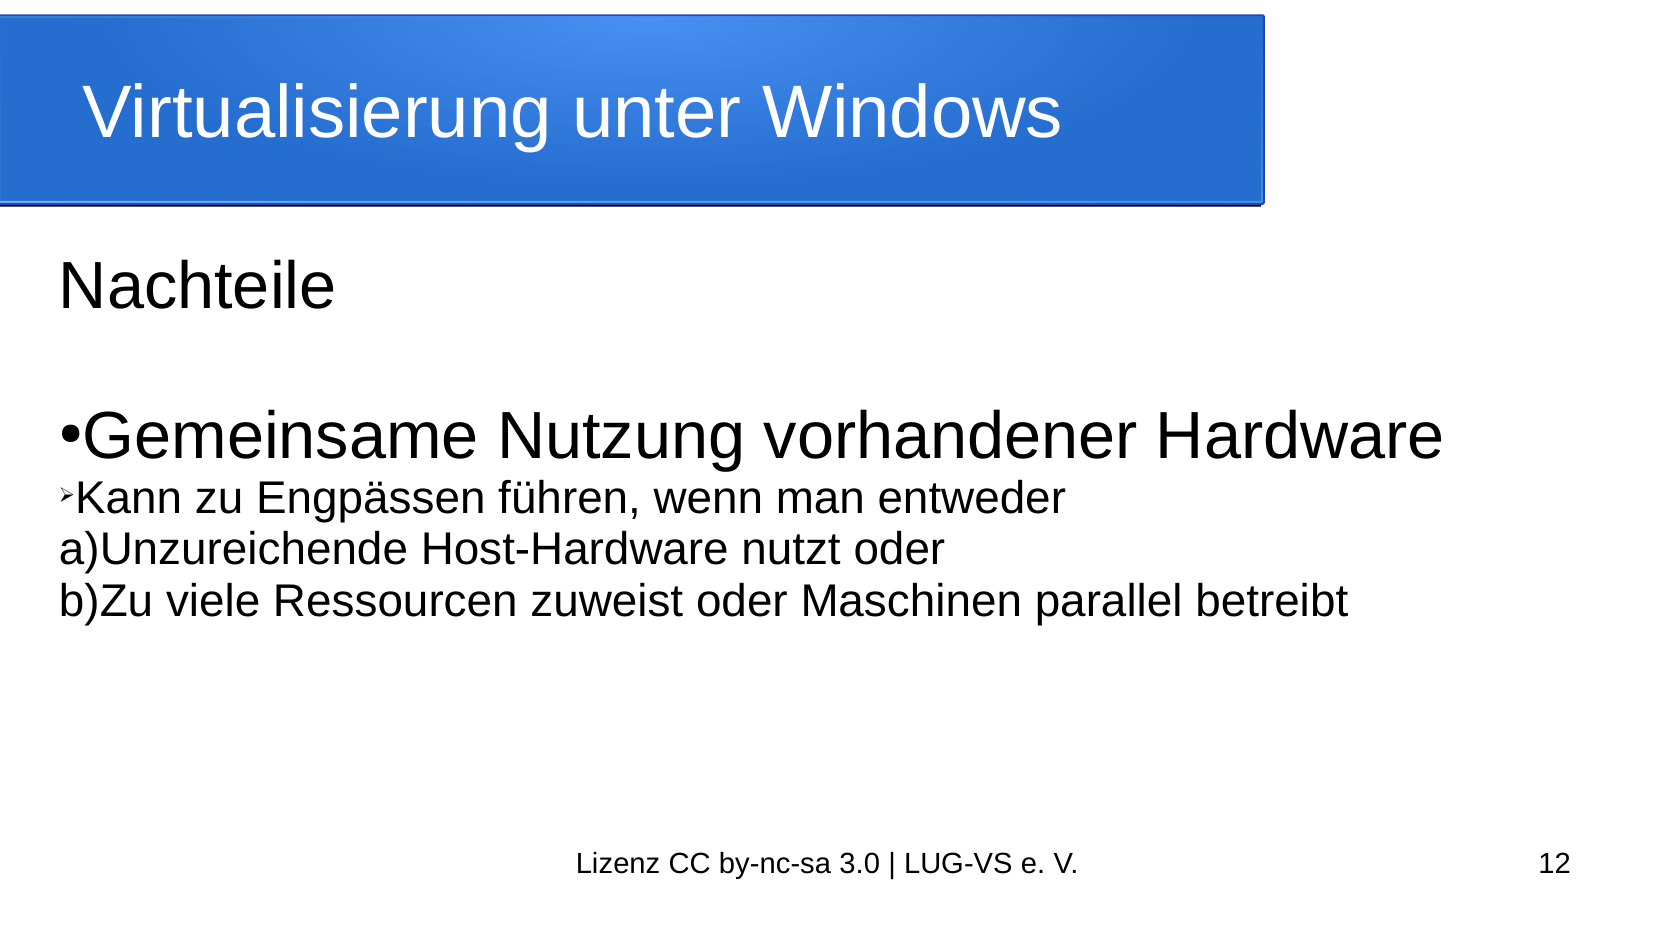

# Virtualisierung unter Windows
Nachteile
Gemeinsame Nutzung vorhandener Hardware
Kann zu Engpässen führen, wenn man entweder
Unzureichende Host-Hardware nutzt oder
Zu viele Ressourcen zuweist oder Maschinen parallel betreibt
Lizenz CC by-nc-sa 3.0 | LUG-VS e. V.
12